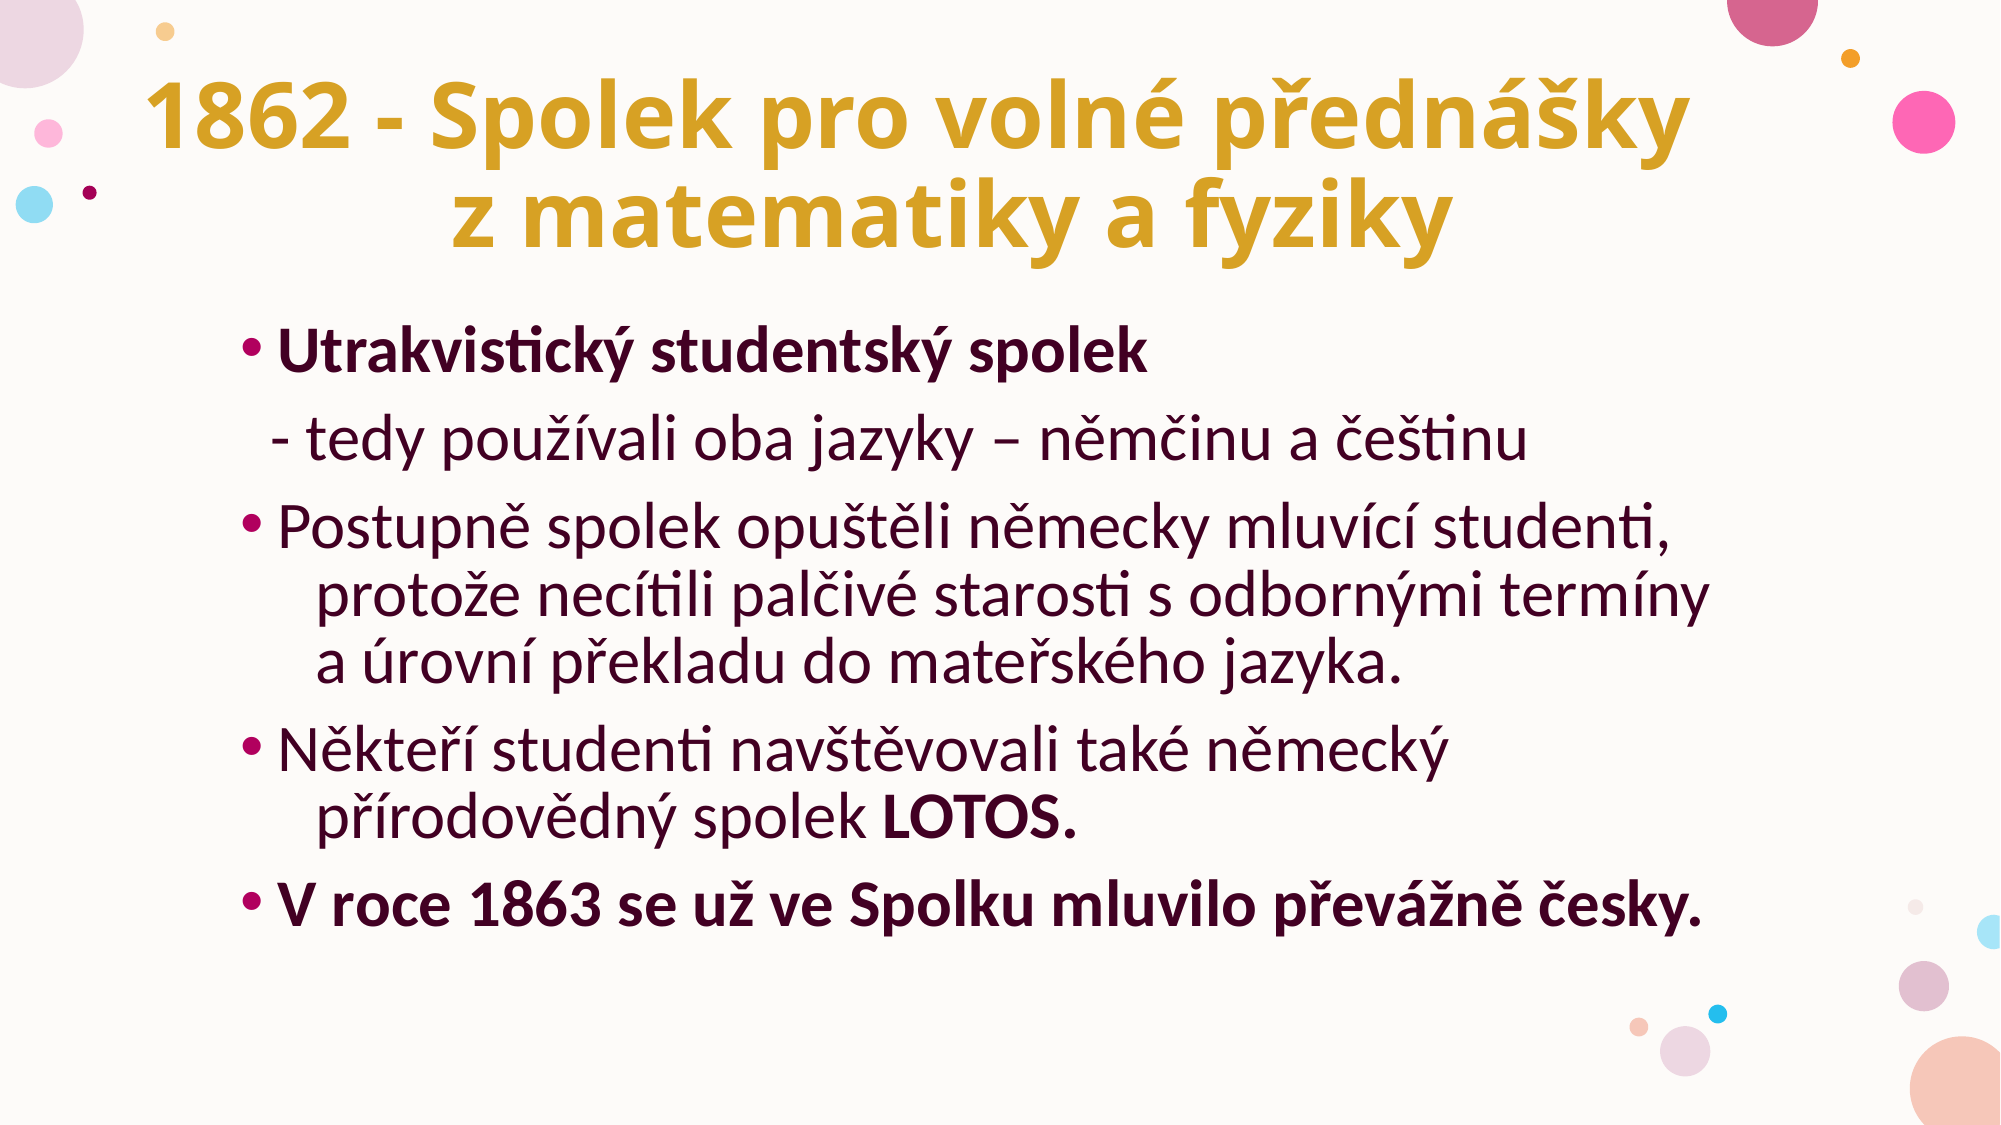

# 1862 - Spolek pro volné přednášky z matematiky a fyziky
Utrakvistický studentský spolek
 - tedy používali oba jazyky – němčinu a češtinu
Postupně spolek opuštěli německy mluvící studenti,
protože necítili palčivé starosti s odbornými termíny
a úrovní překladu do mateřského jazyka.
Někteří studenti navštěvovali také německý přírodovědný spolek LOTOS.
V roce 1863 se už ve Spolku mluvilo převážně česky.